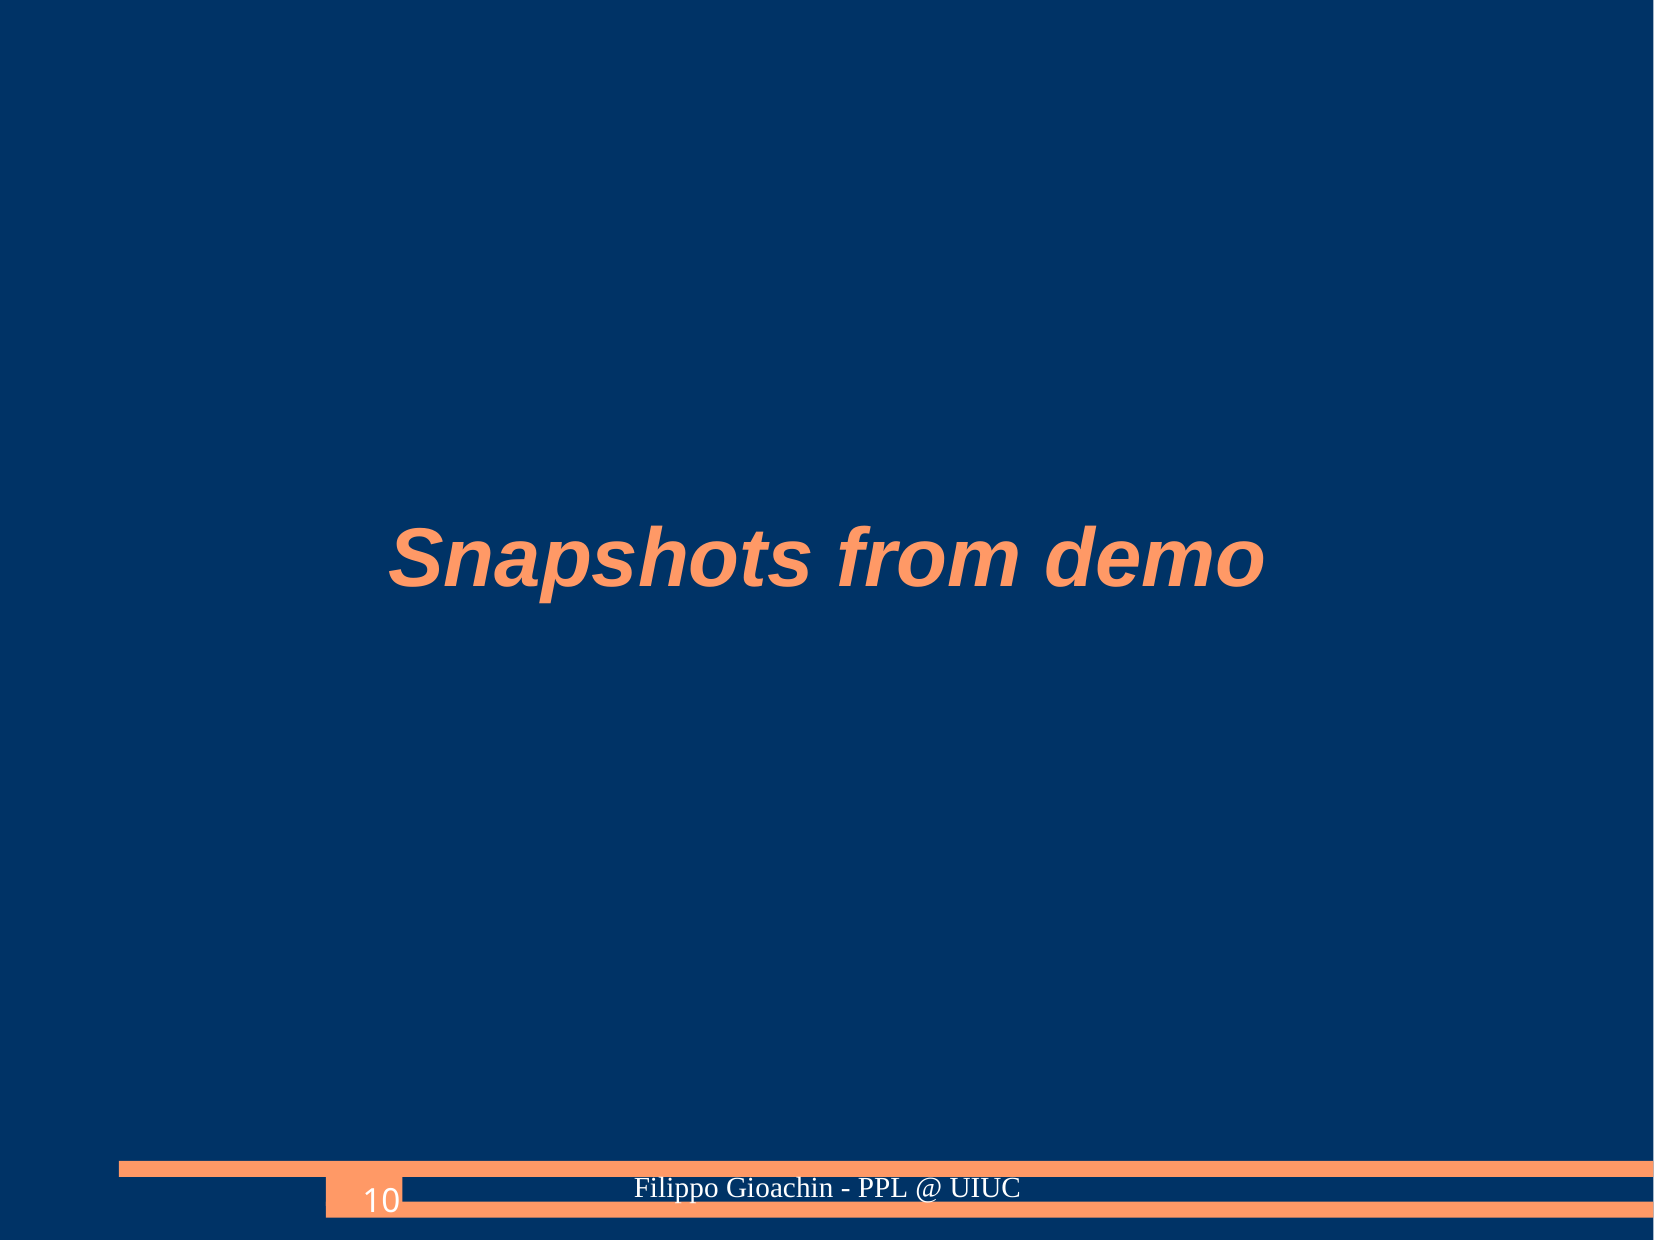

# Snapshots from demo
Filippo Gioachin - PPL @ UIUC
10